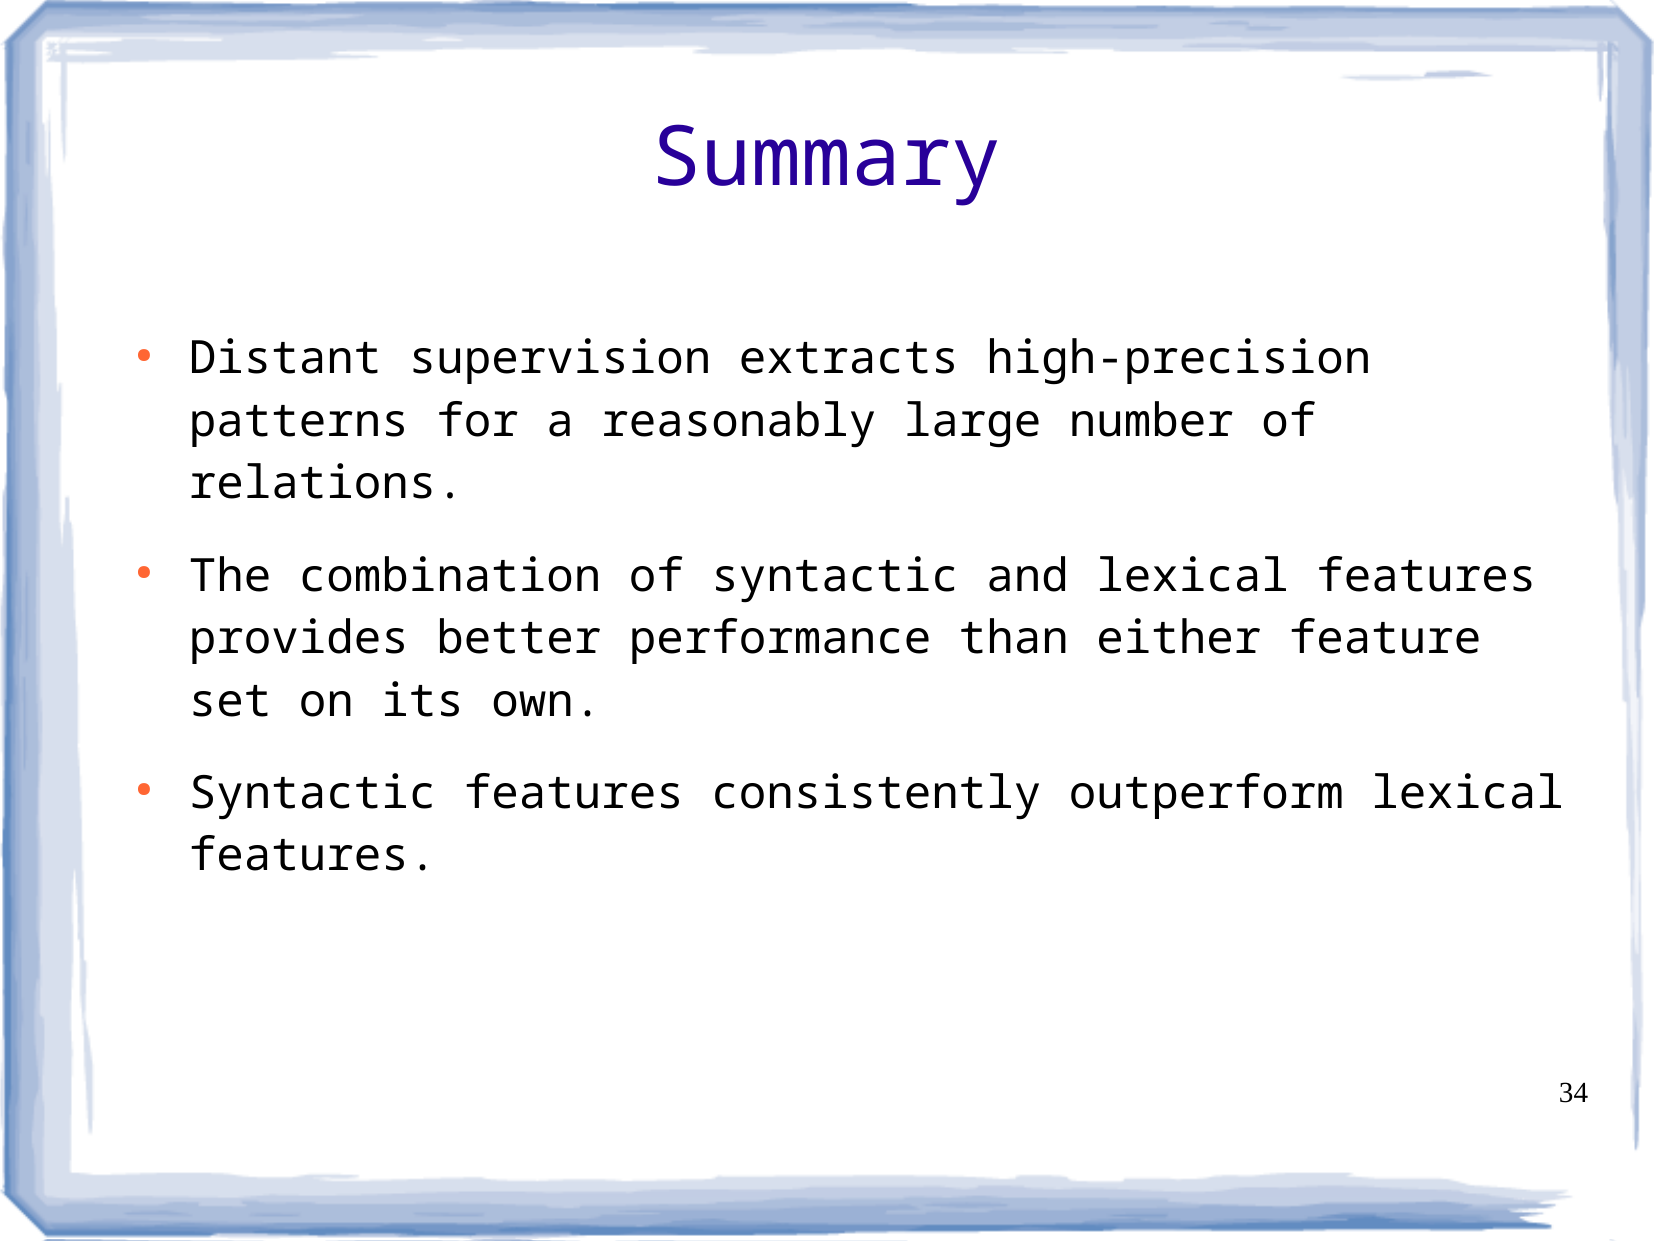

# Summary
Distant supervision extracts high-precision patterns for a reasonably large number of relations.
The combination of syntactic and lexical features provides better performance than either feature set on its own.
Syntactic features consistently outperform lexical features.
34